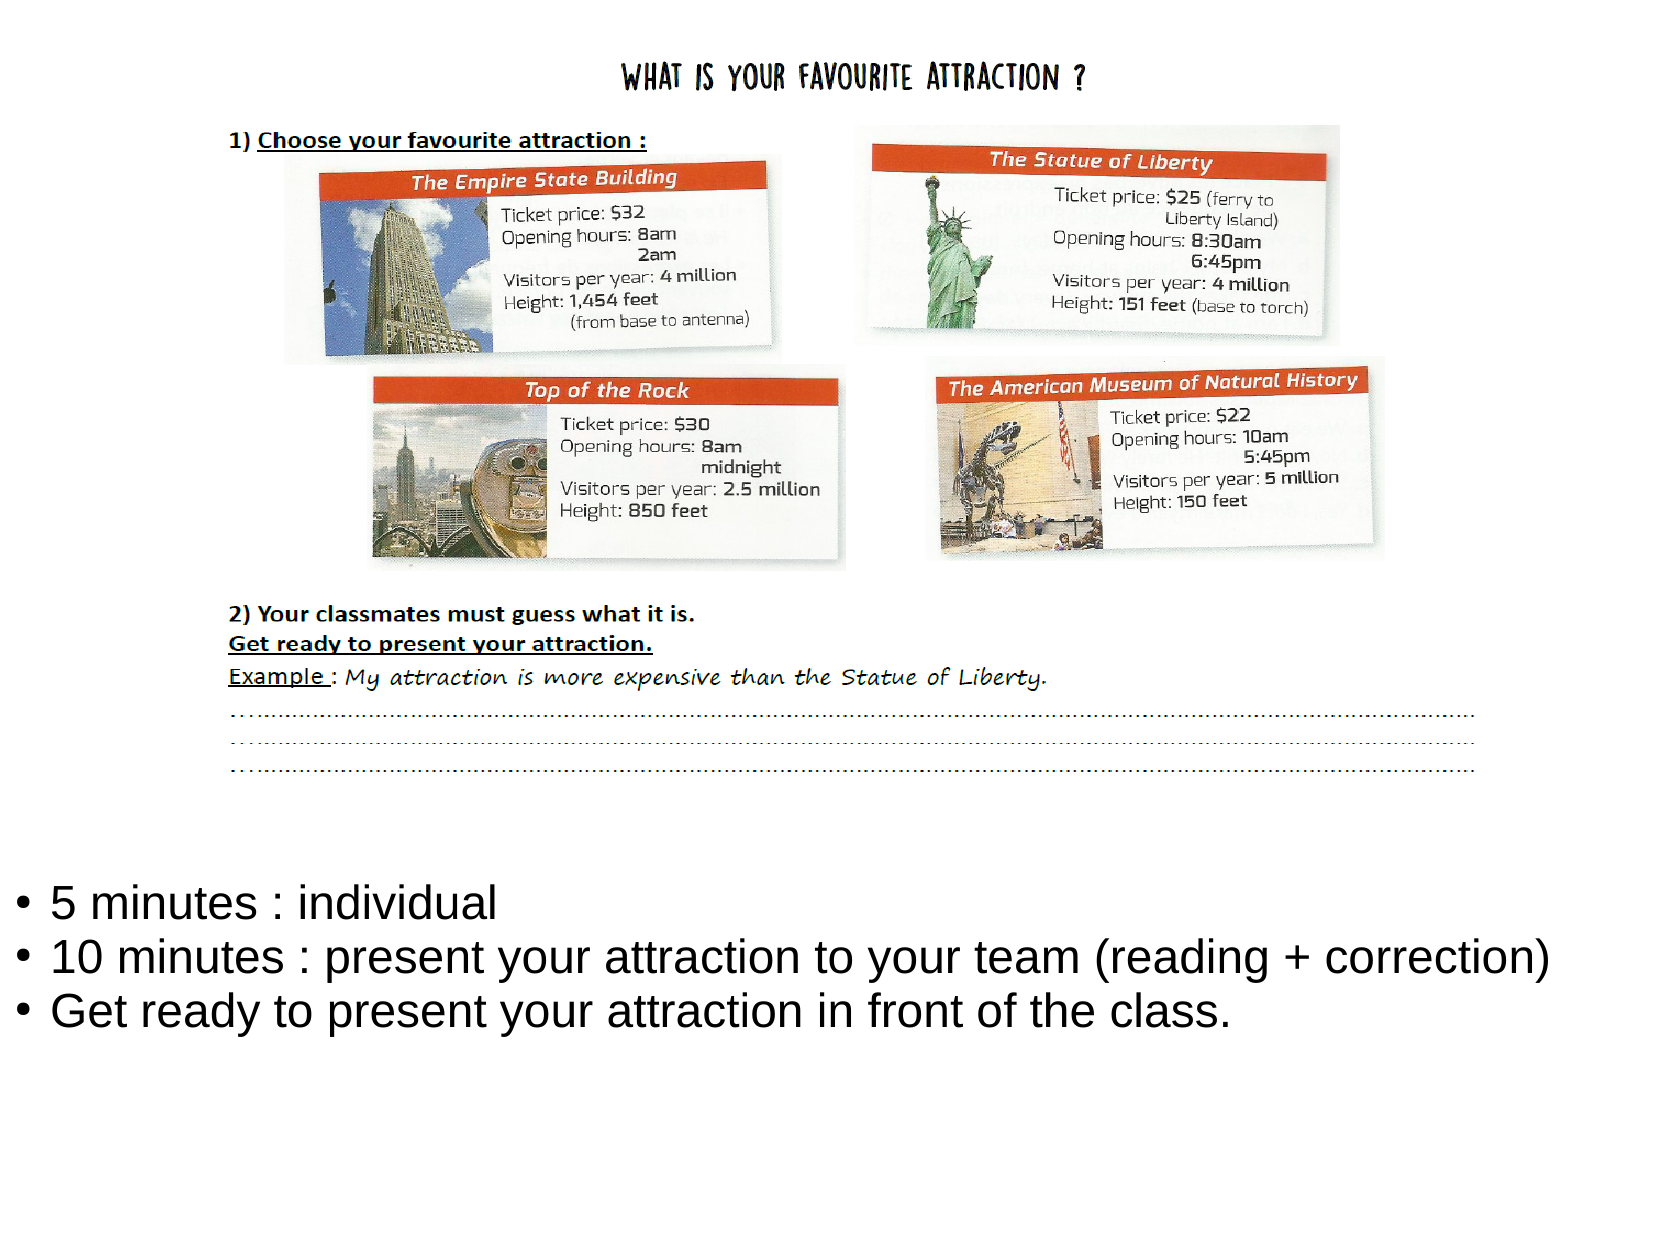

#
5 minutes : individual
10 minutes : present your attraction to your team (reading + correction)
Get ready to present your attraction in front of the class.